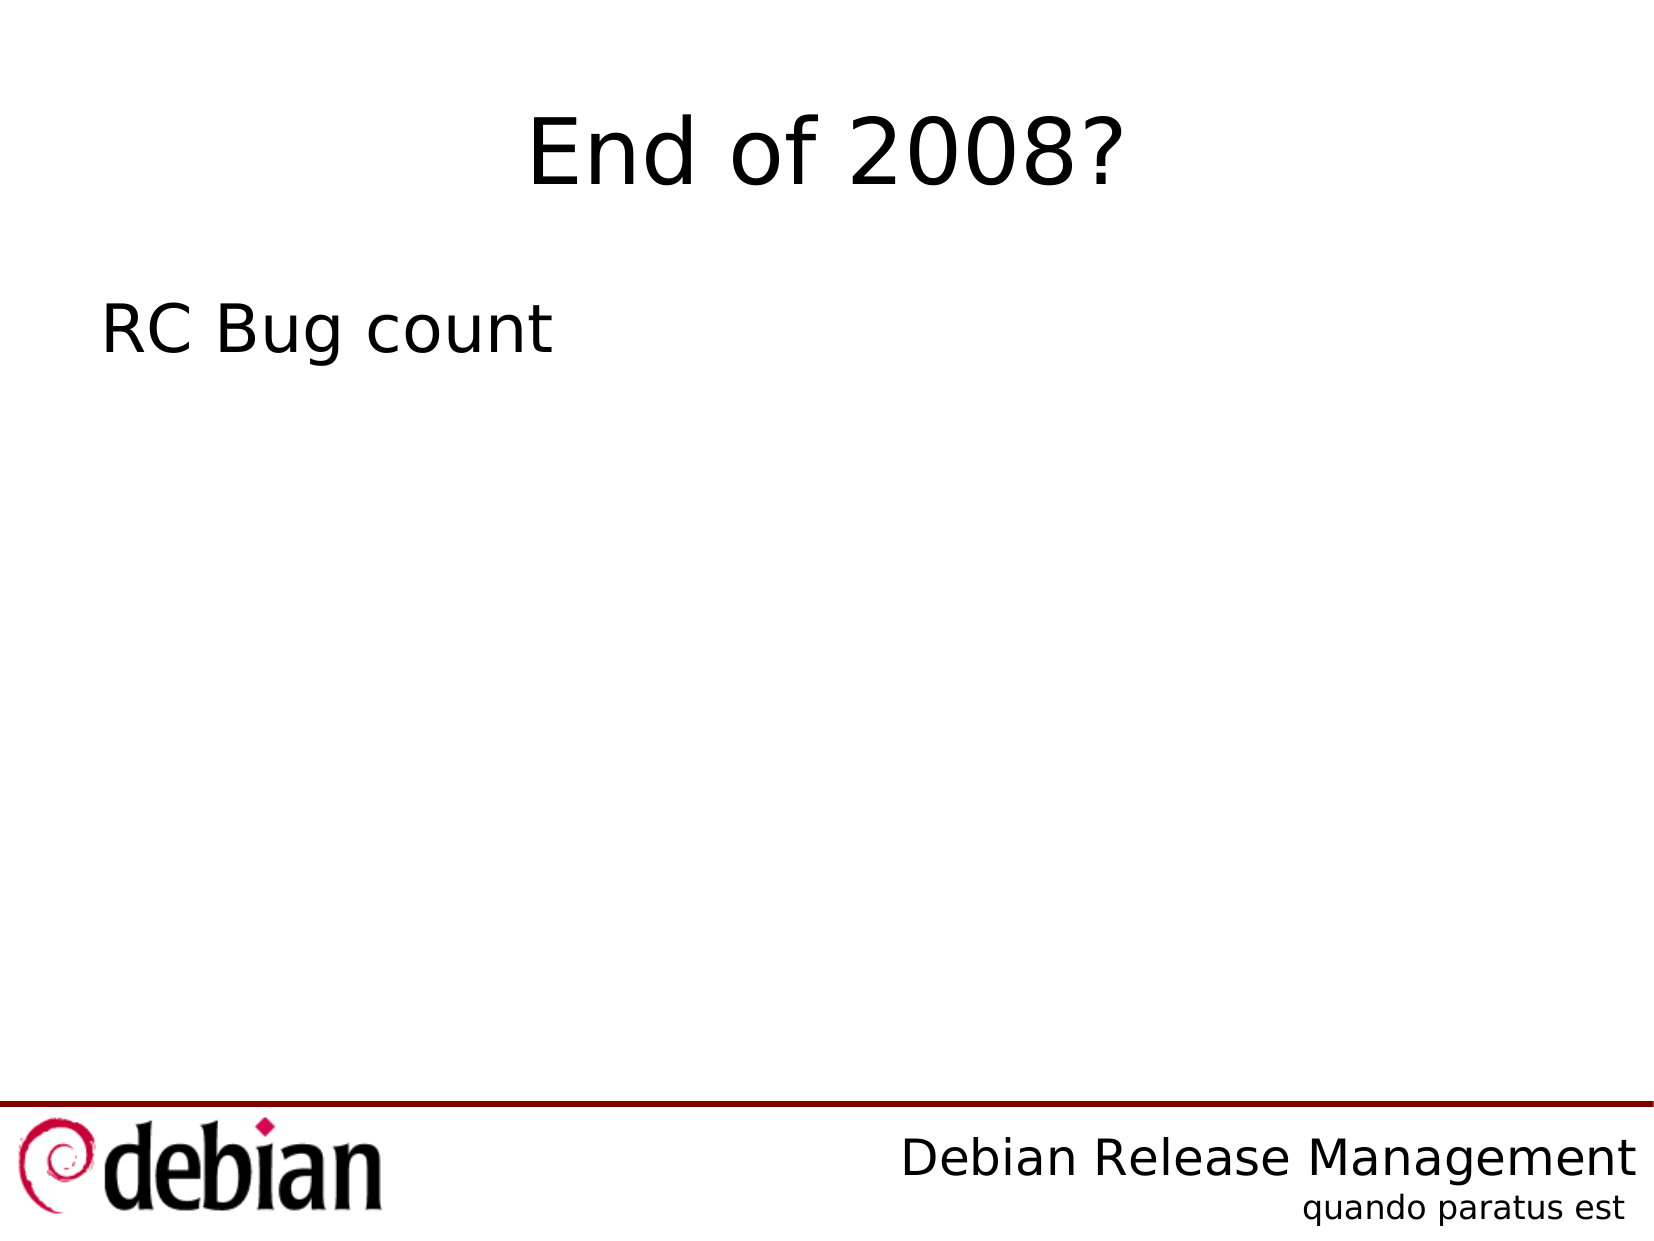

# End of 2008?
RC Bug count